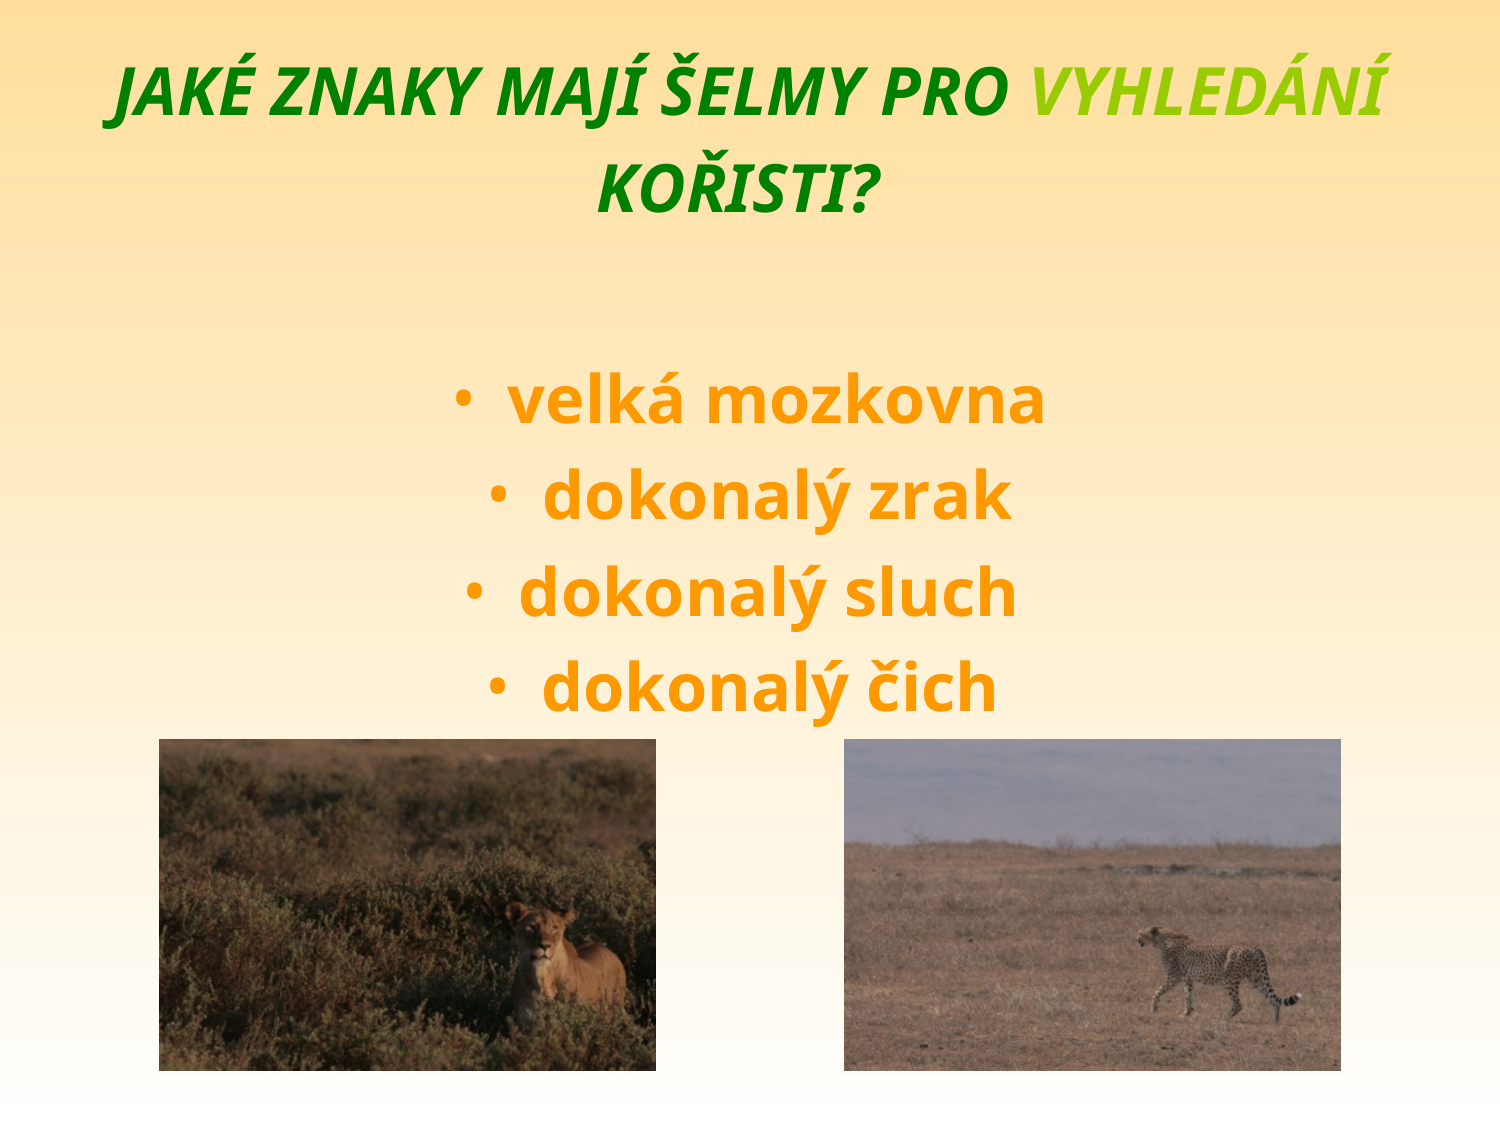

# JAKÉ ZNAKY MAJÍ ŠELMY PRO VYHLEDÁNÍ KOŘISTI?
velká mozkovna
dokonalý zrak
dokonalý sluch
dokonalý čich